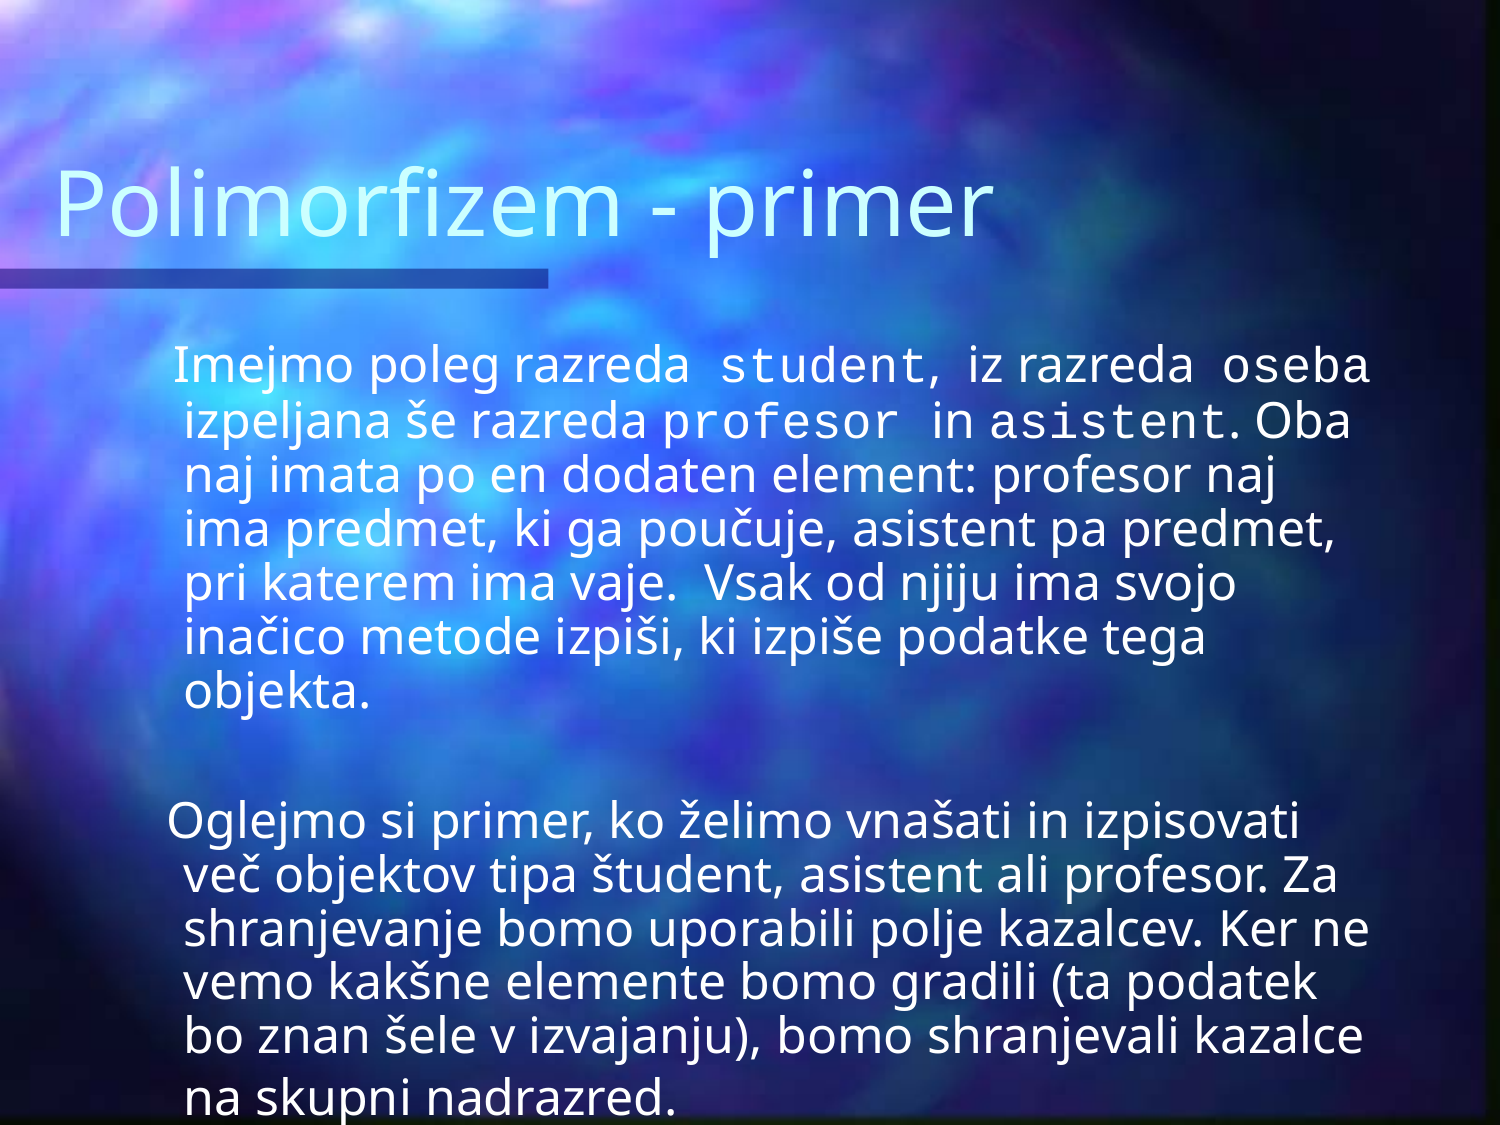

# Polimorfizem - primer
 Imejmo poleg razreda student, iz razreda oseba izpeljana še razreda profesor in asistent. Oba naj imata po en dodaten element: profesor naj ima predmet, ki ga poučuje, asistent pa predmet, pri katerem ima vaje. Vsak od njiju ima svojo inačico metode izpiši, ki izpiše podatke tega objekta.
 Oglejmo si primer, ko želimo vnašati in izpisovati več objektov tipa študent, asistent ali profesor. Za shranjevanje bomo uporabili polje kazalcev. Ker ne vemo kakšne elemente bomo gradili (ta podatek bo znan šele v izvajanju), bomo shranjevali kazalce na skupni nadrazred.